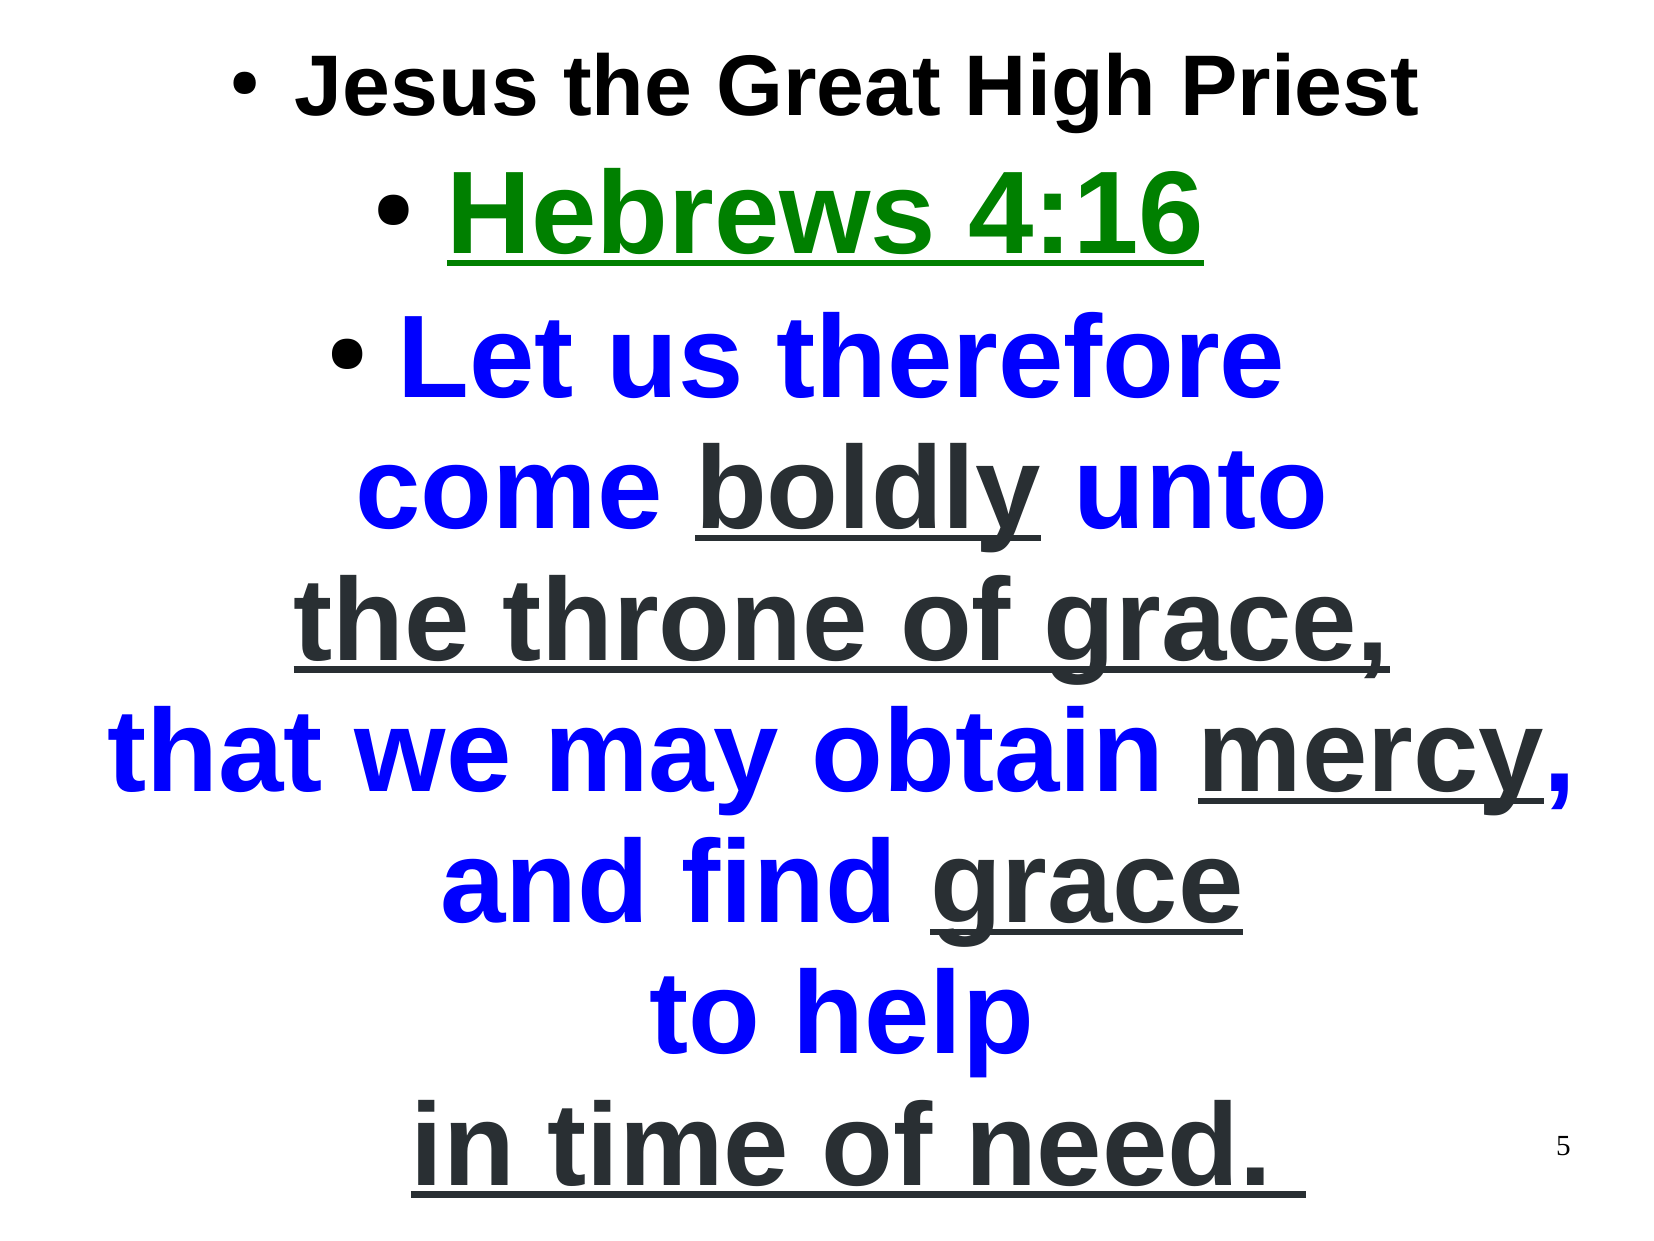

# Jesus the Great High Priest
Hebrews 4:16
Let us therefore
come boldly unto
the throne of grace,
that we may obtain mercy,
and find grace
to help
in time of need.
5